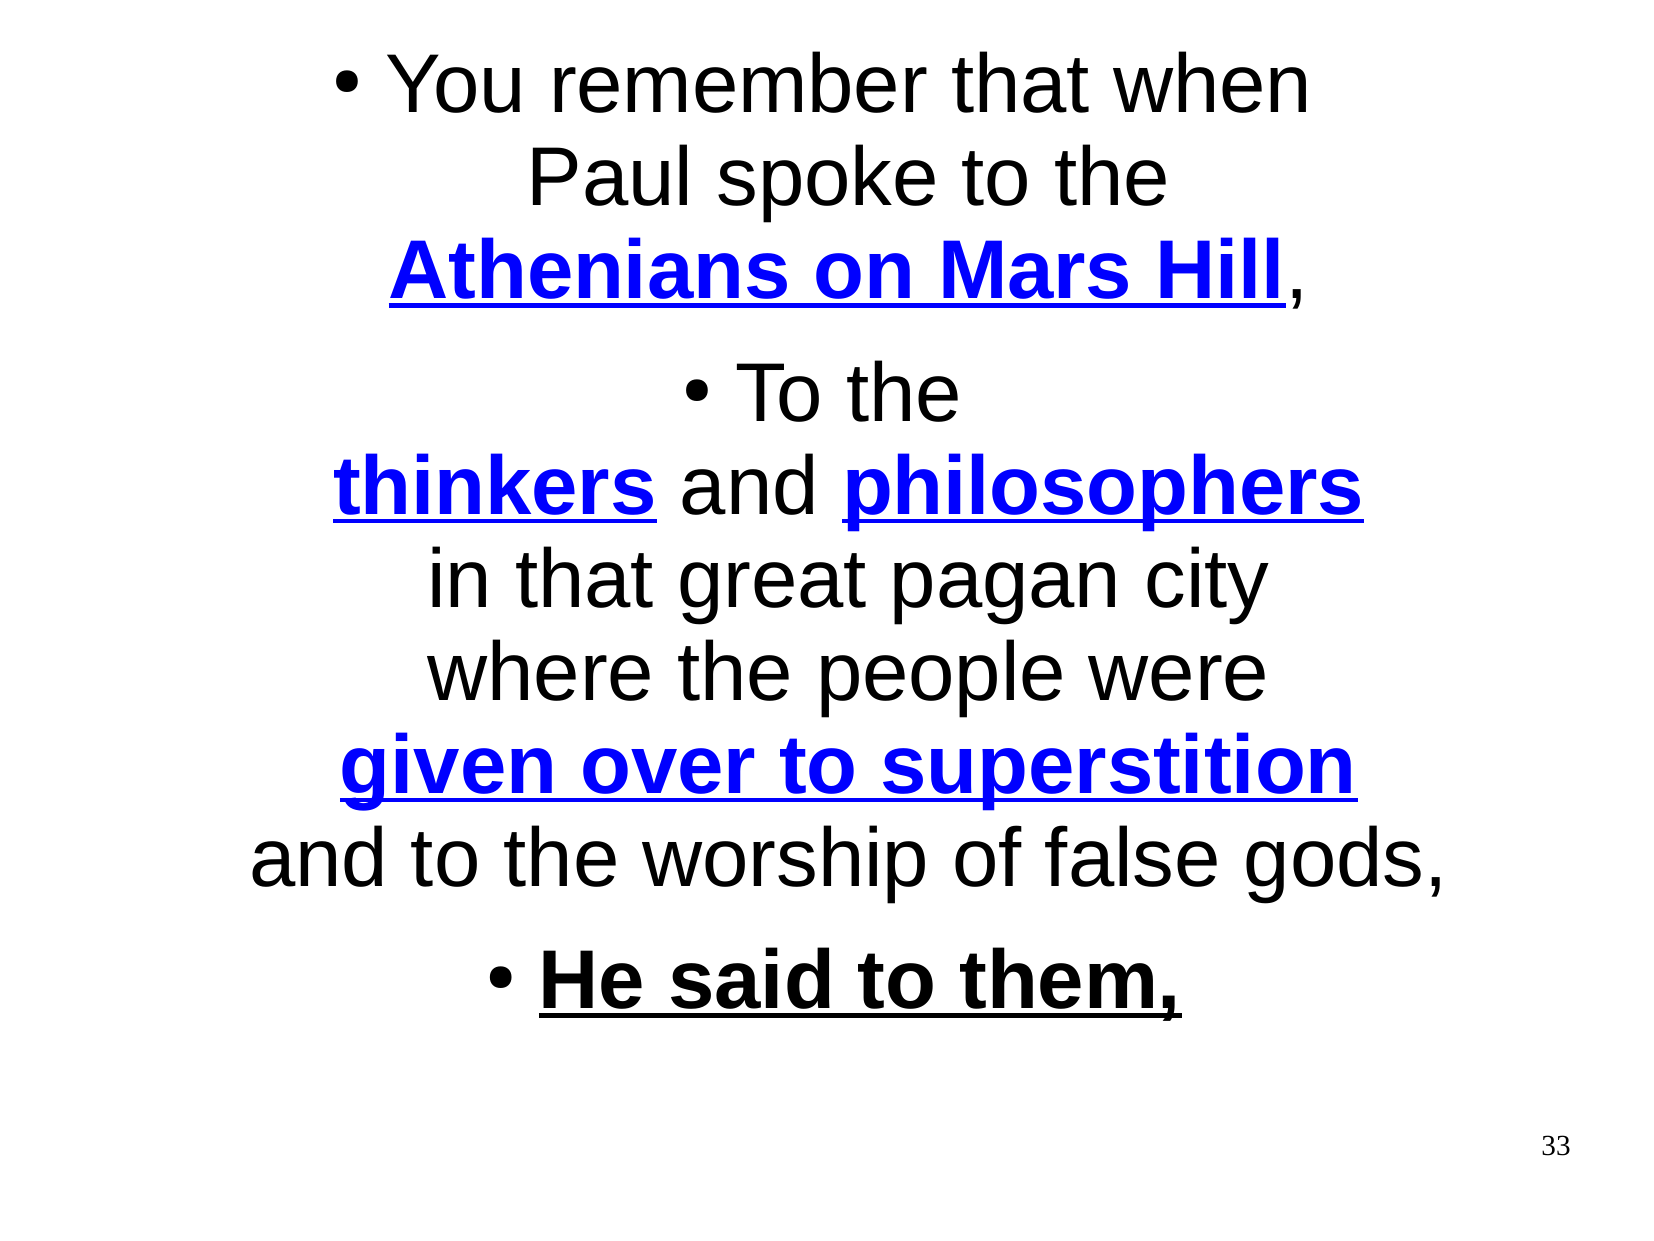

# You remember that when Paul spoke to the Athenians on Mars Hill,
To the
thinkers and philosophers
in that great pagan city
where the people were
given over to superstition
and to the worship of false gods,
He said to them,
33